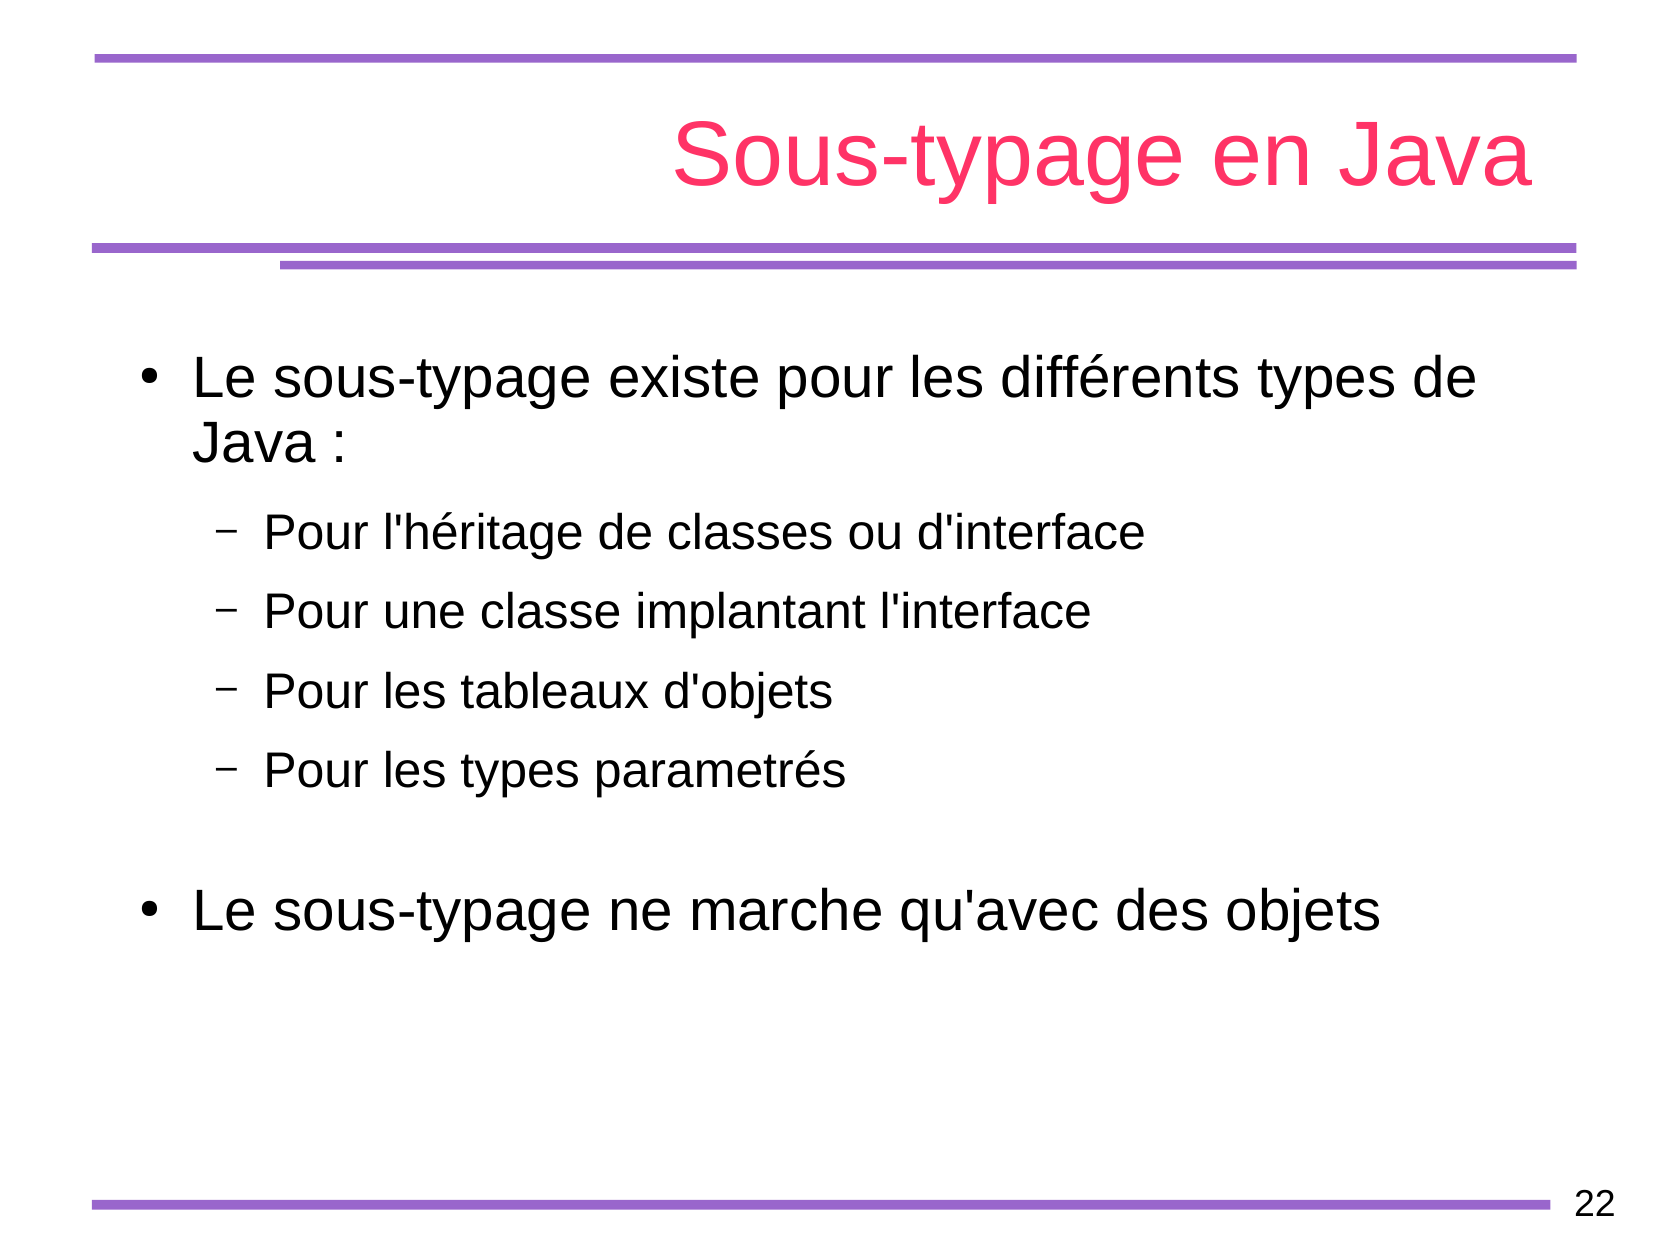

# Sous-typage en Java
Le sous-typage existe pour les différents types de Java :
Pour l'héritage de classes ou d'interface
Pour une classe implantant l'interface
Pour les tableaux d'objets
Pour les types parametrés
Le sous-typage ne marche qu'avec des objets